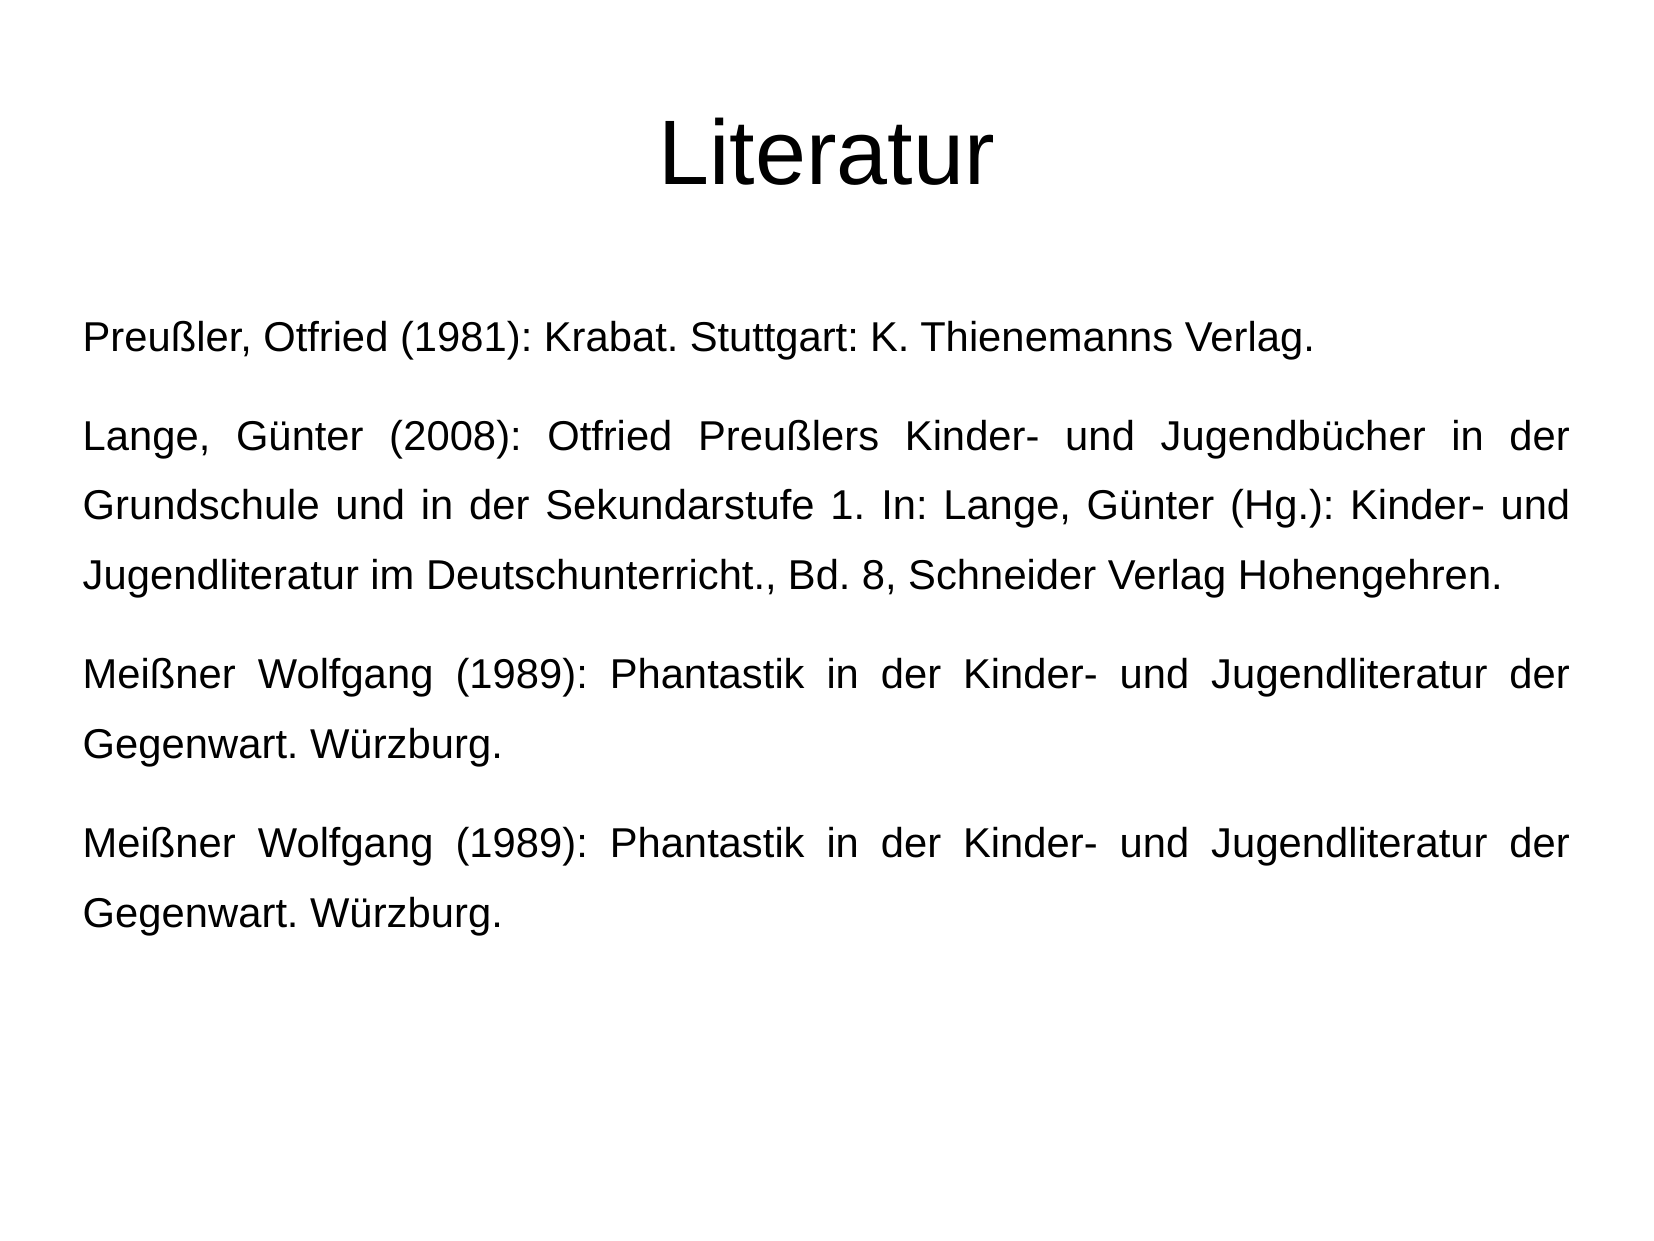

# Literatur
Preußler, Otfried (1981): Krabat. Stuttgart: K. Thienemanns Verlag.
Lange, Günter (2008): Otfried Preußlers Kinder- und Jugendbücher in der Grundschule und in der Sekundarstufe 1. In: Lange, Günter (Hg.): Kinder- und Jugendliteratur im Deutschunterricht., Bd. 8, Schneider Verlag Hohengehren.
Meißner Wolfgang (1989): Phantastik in der Kinder- und Jugendliteratur der Gegenwart. Würzburg.
Meißner Wolfgang (1989): Phantastik in der Kinder- und Jugendliteratur der Gegenwart. Würzburg.